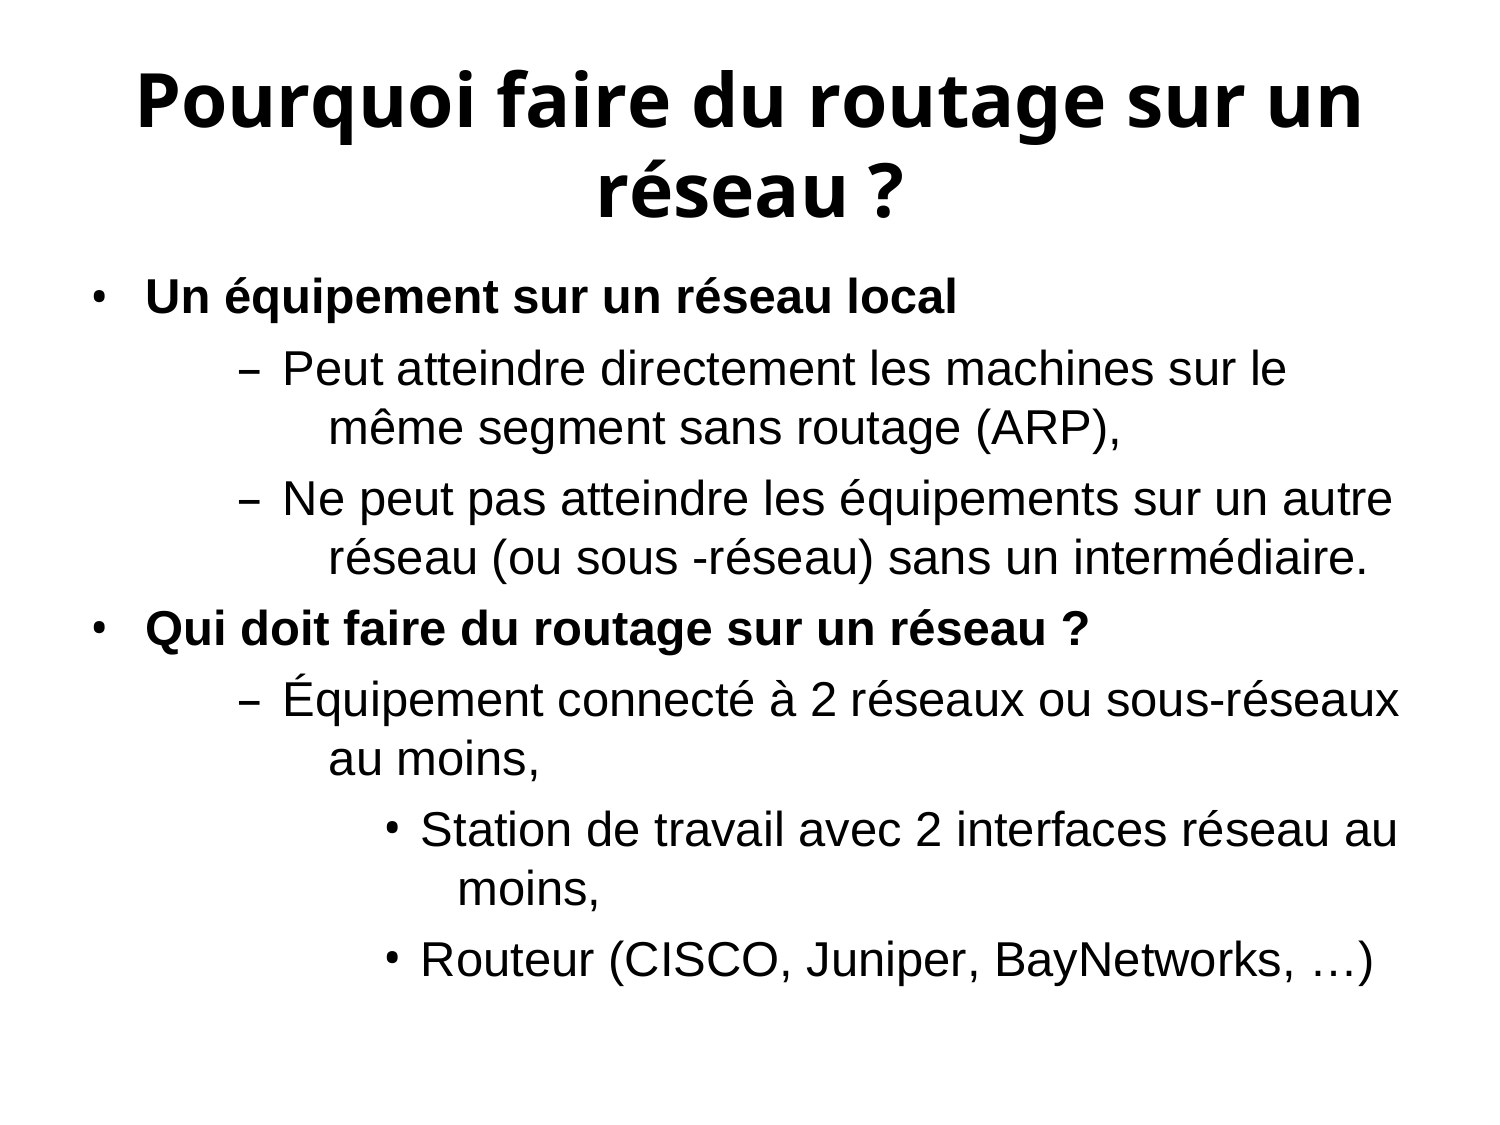

# Pourquoi faire du routage sur un réseau ?
Un équipement sur un réseau local
Peut atteindre directement les machines sur le même segment sans routage (ARP),
Ne peut pas atteindre les équipements sur un autre réseau (ou sous -réseau) sans un intermédiaire.
Qui doit faire du routage sur un réseau ?
Équipement connecté à 2 réseaux ou sous-réseaux au moins,
Station de travail avec 2 interfaces réseau au moins,
Routeur (CISCO, Juniper, BayNetworks, …)